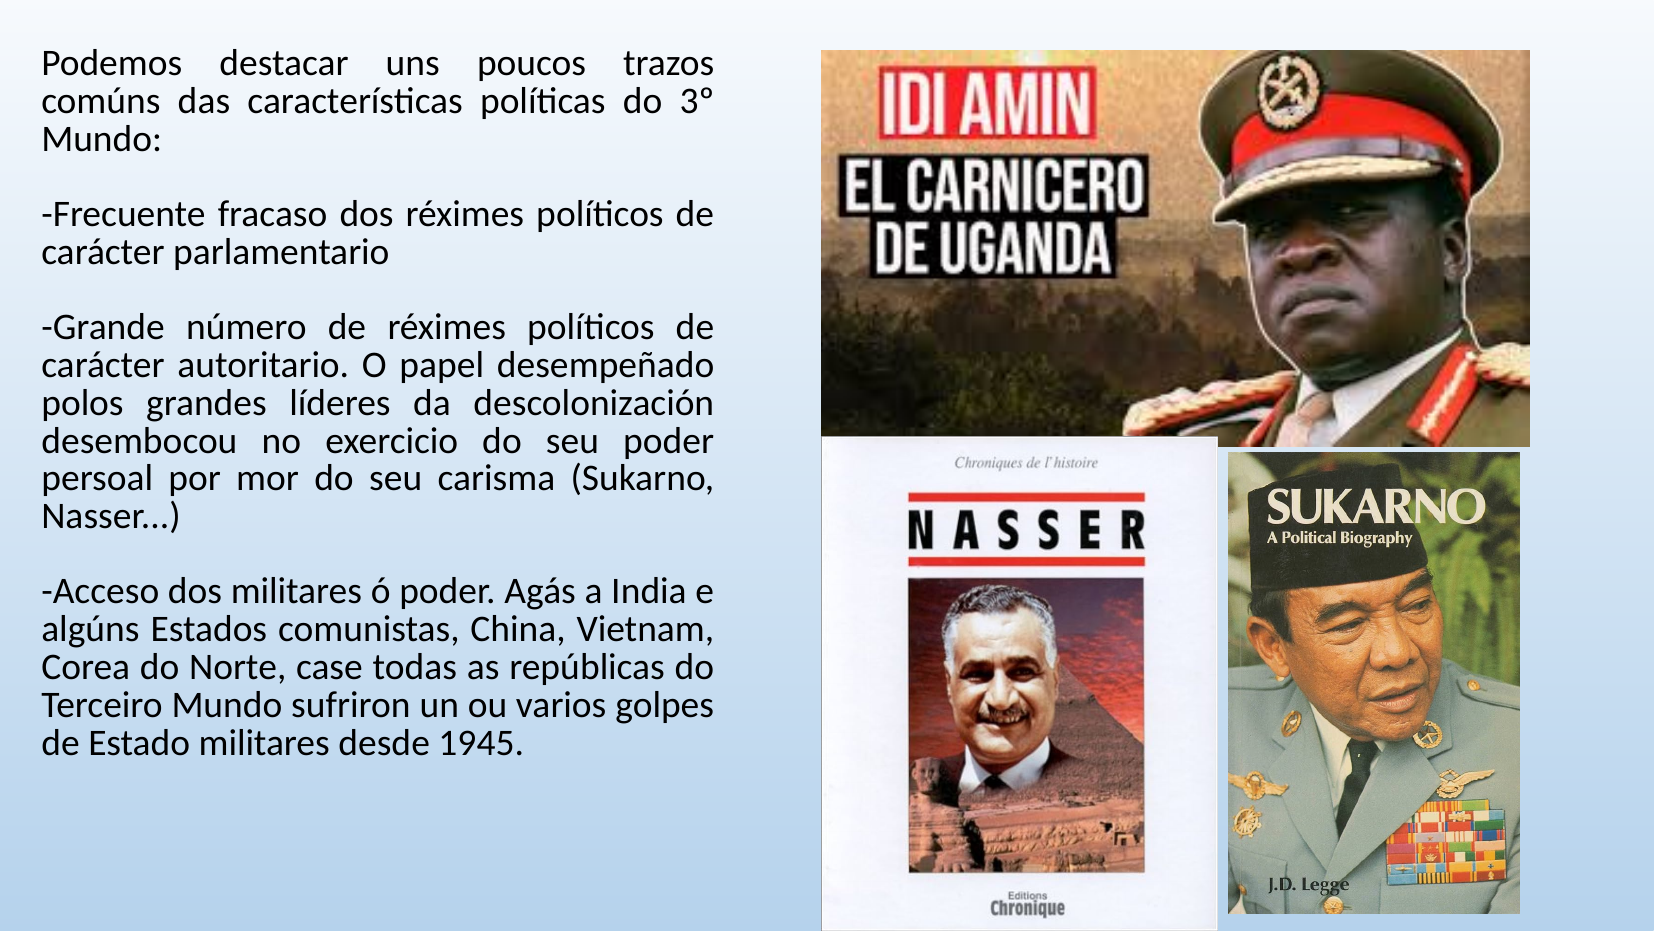

Podemos destacar uns poucos trazos comúns das características políticas do 3º Mundo:
-Frecuente fracaso dos réximes políticos de carácter parlamentario
-Grande número de réximes políticos de carácter autoritario. O papel desempeñado polos grandes líderes da descolonización desembocou no exercicio do seu poder persoal por mor do seu carisma (Sukarno, Nasser...)
-Acceso dos militares ó poder. Agás a India e algúns Estados comunistas, China, Vietnam, Corea do Norte, case todas as repúblicas do Terceiro Mundo sufriron un ou varios golpes de Estado militares desde 1945.